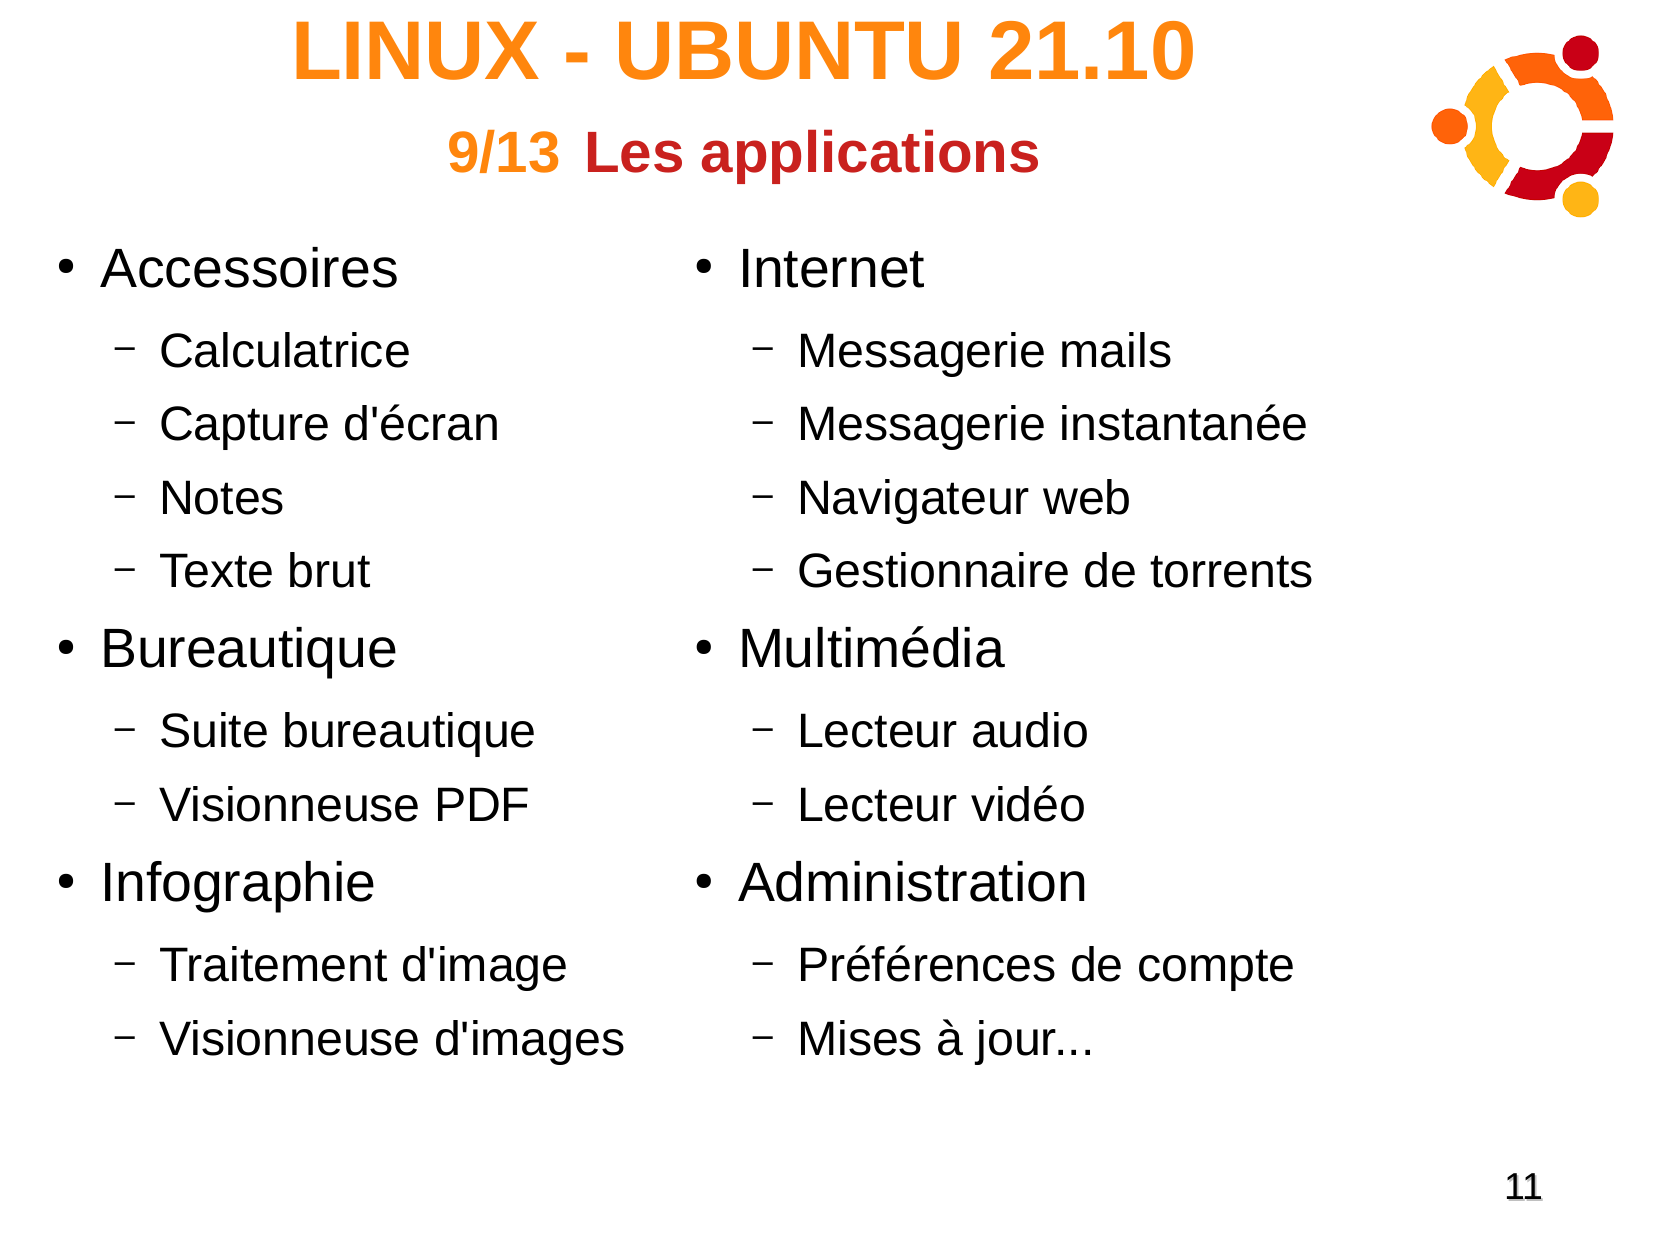

LINUX - UBUNTU 21.10
9/13 Les applications
# Accessoires
Calculatrice
Capture d'écran
Notes
Texte brut
Bureautique
Suite bureautique
Visionneuse PDF
Infographie
Traitement d'image
Visionneuse d'images
Internet
Messagerie mails
Messagerie instantanée
Navigateur web
Gestionnaire de torrents
Multimédia
Lecteur audio
Lecteur vidéo
Administration
Préférences de compte
Mises à jour...